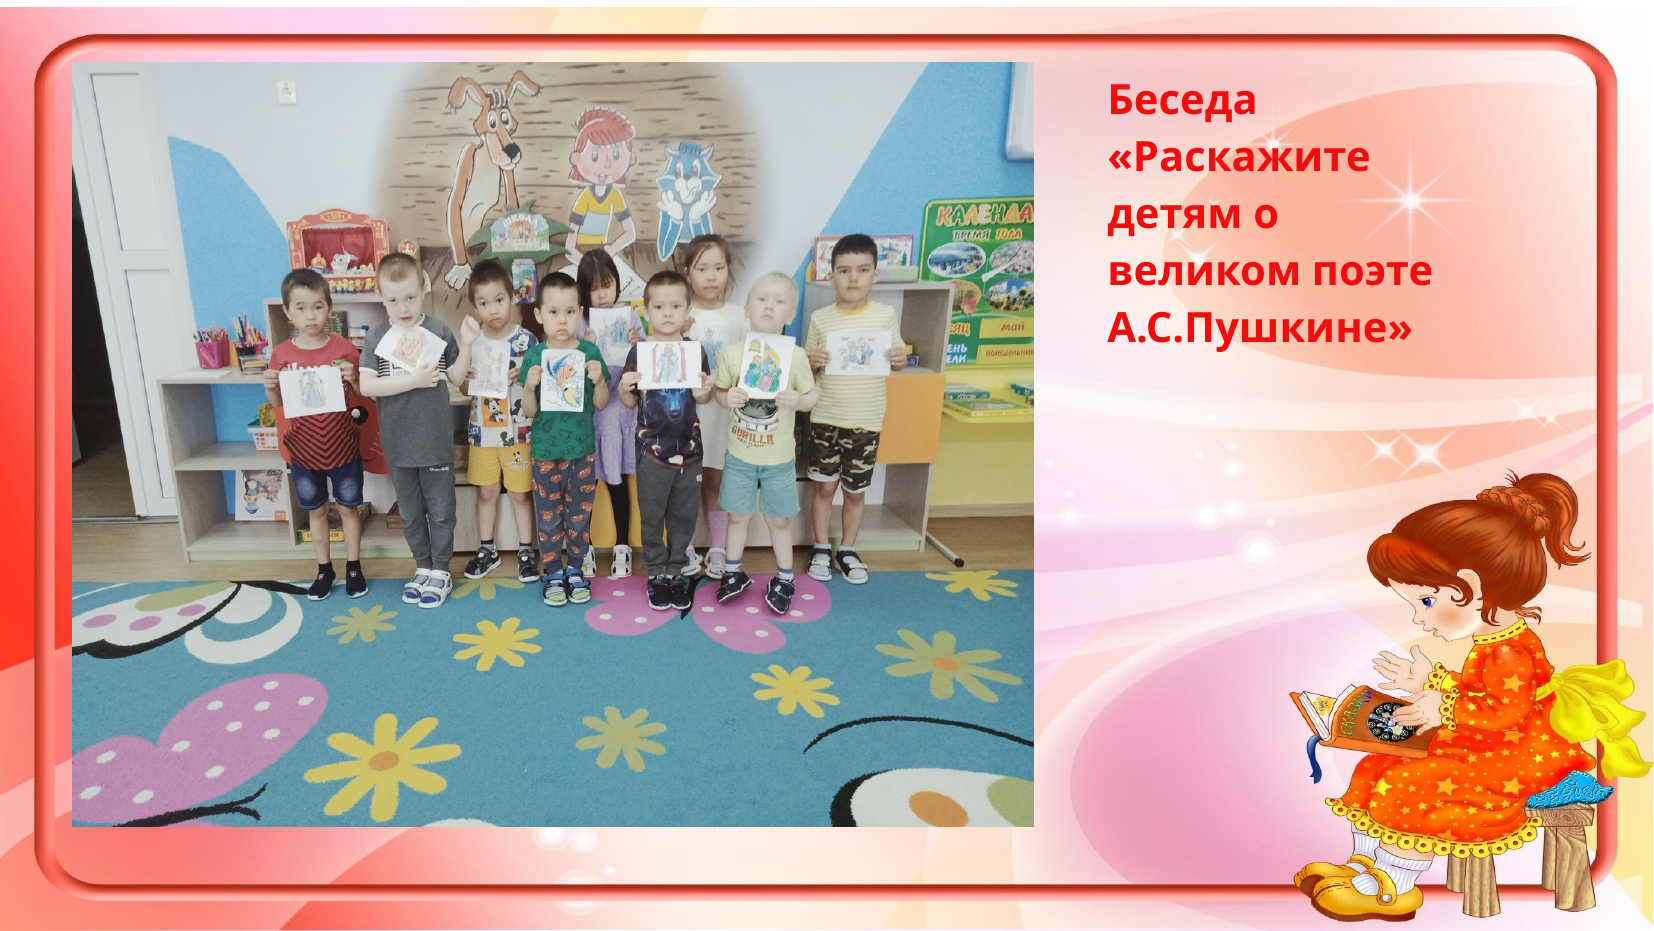

#
Беседа «Раскажите детям о великом поэте А.С.Пушкине»